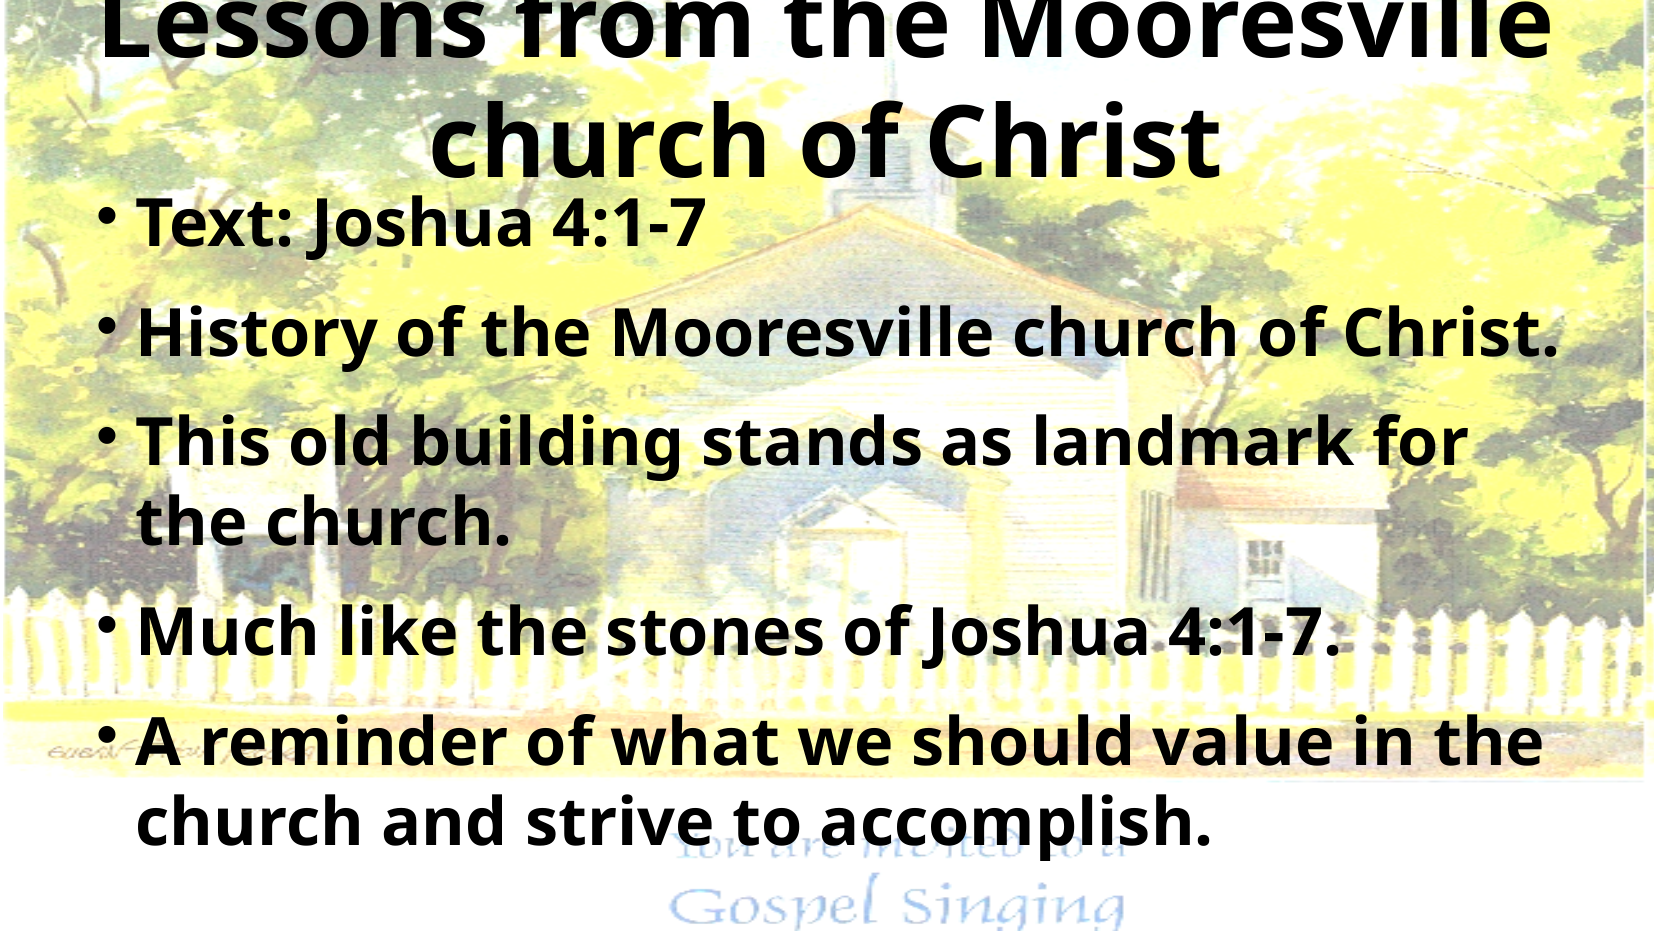

Lessons from the Mooresville church of Christ
Text: Joshua 4:1-7
History of the Mooresville church of Christ.
This old building stands as landmark for the church.
Much like the stones of Joshua 4:1-7.
A reminder of what we should value in the church and strive to accomplish.